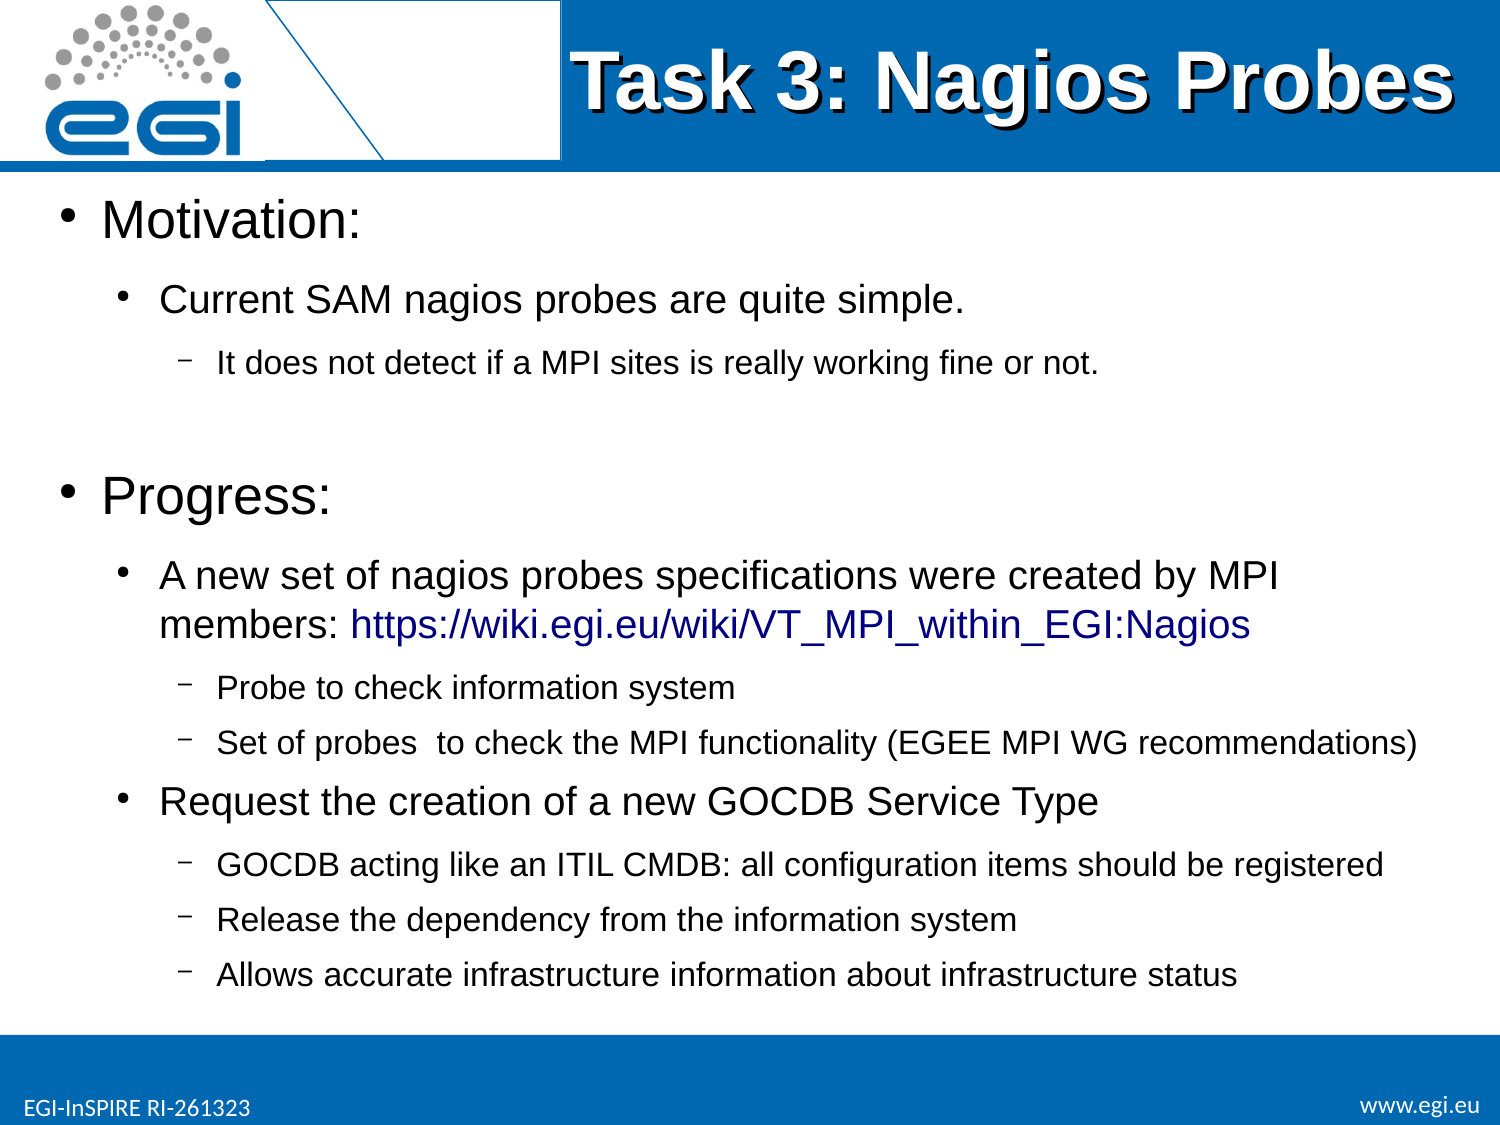

# Task 3: Nagios Probes
Motivation:
Current SAM nagios probes are quite simple.
It does not detect if a MPI sites is really working fine or not.
Progress:
A new set of nagios probes specifications were created by MPI members: https://wiki.egi.eu/wiki/VT_MPI_within_EGI:Nagios
Probe to check information system
Set of probes to check the MPI functionality (EGEE MPI WG recommendations)
Request the creation of a new GOCDB Service Type
GOCDB acting like an ITIL CMDB: all configuration items should be registered
Release the dependency from the information system
Allows accurate infrastructure information about infrastructure status